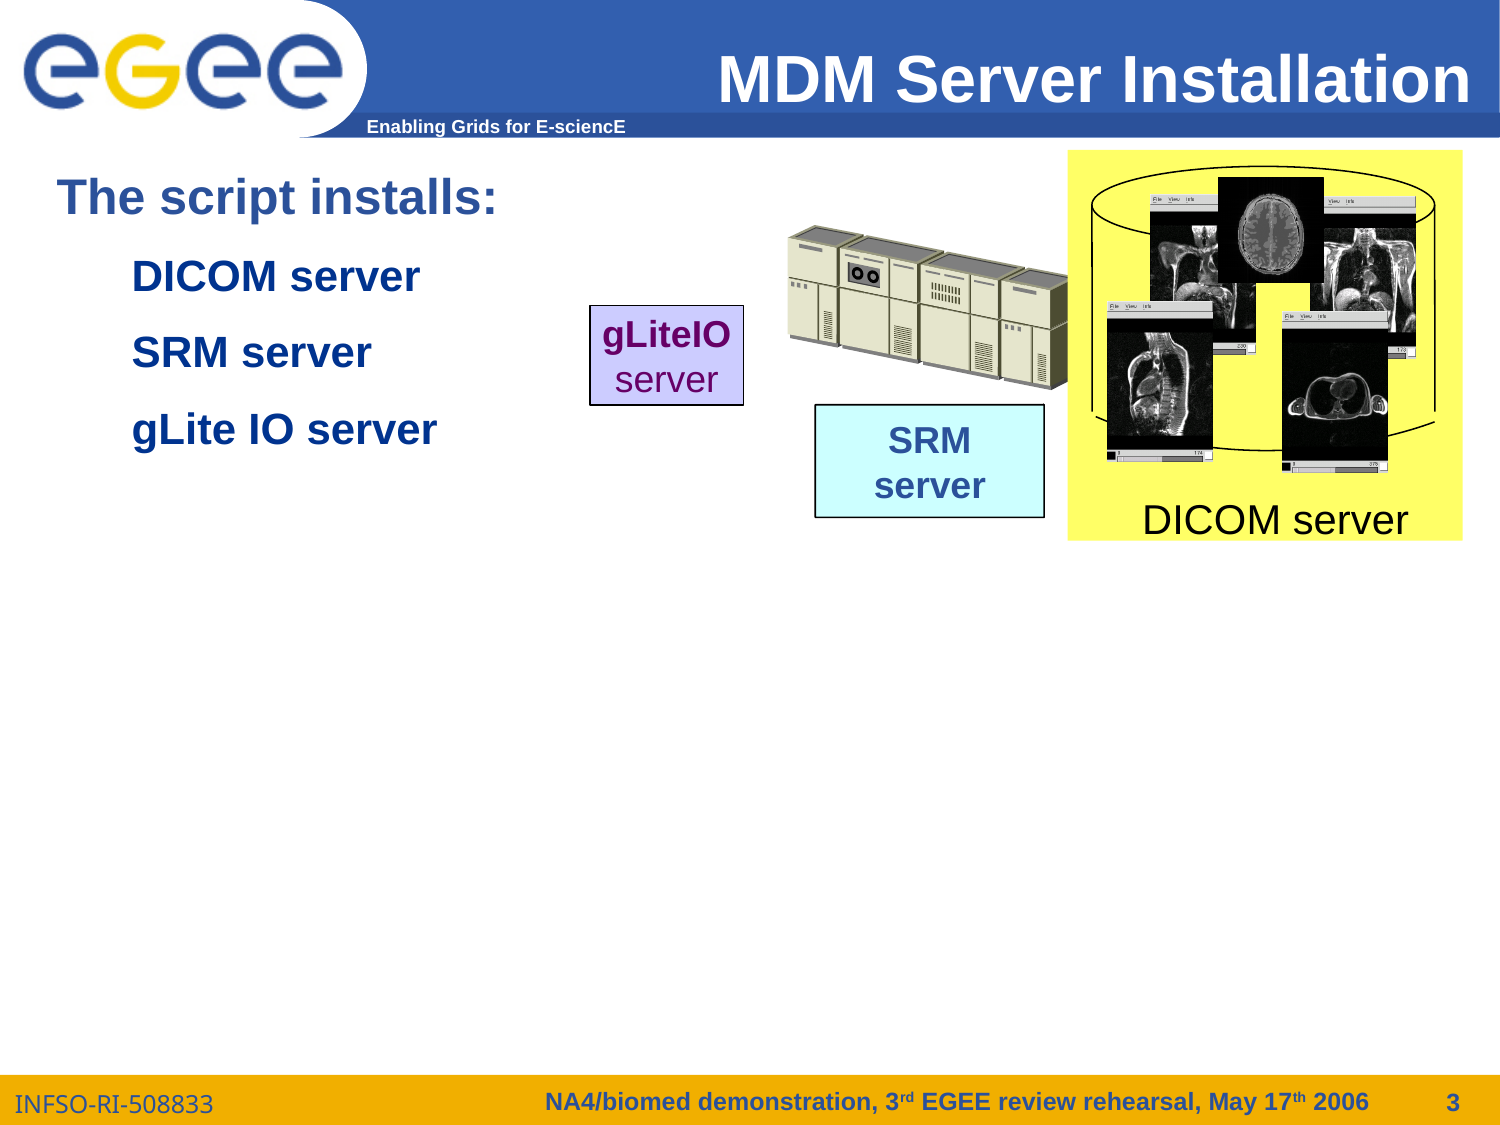

# MDM Server Installation
The script installs:
DICOM server
SRM server
gLite IO server
gLiteIO
server
SRM
server
DICOM server